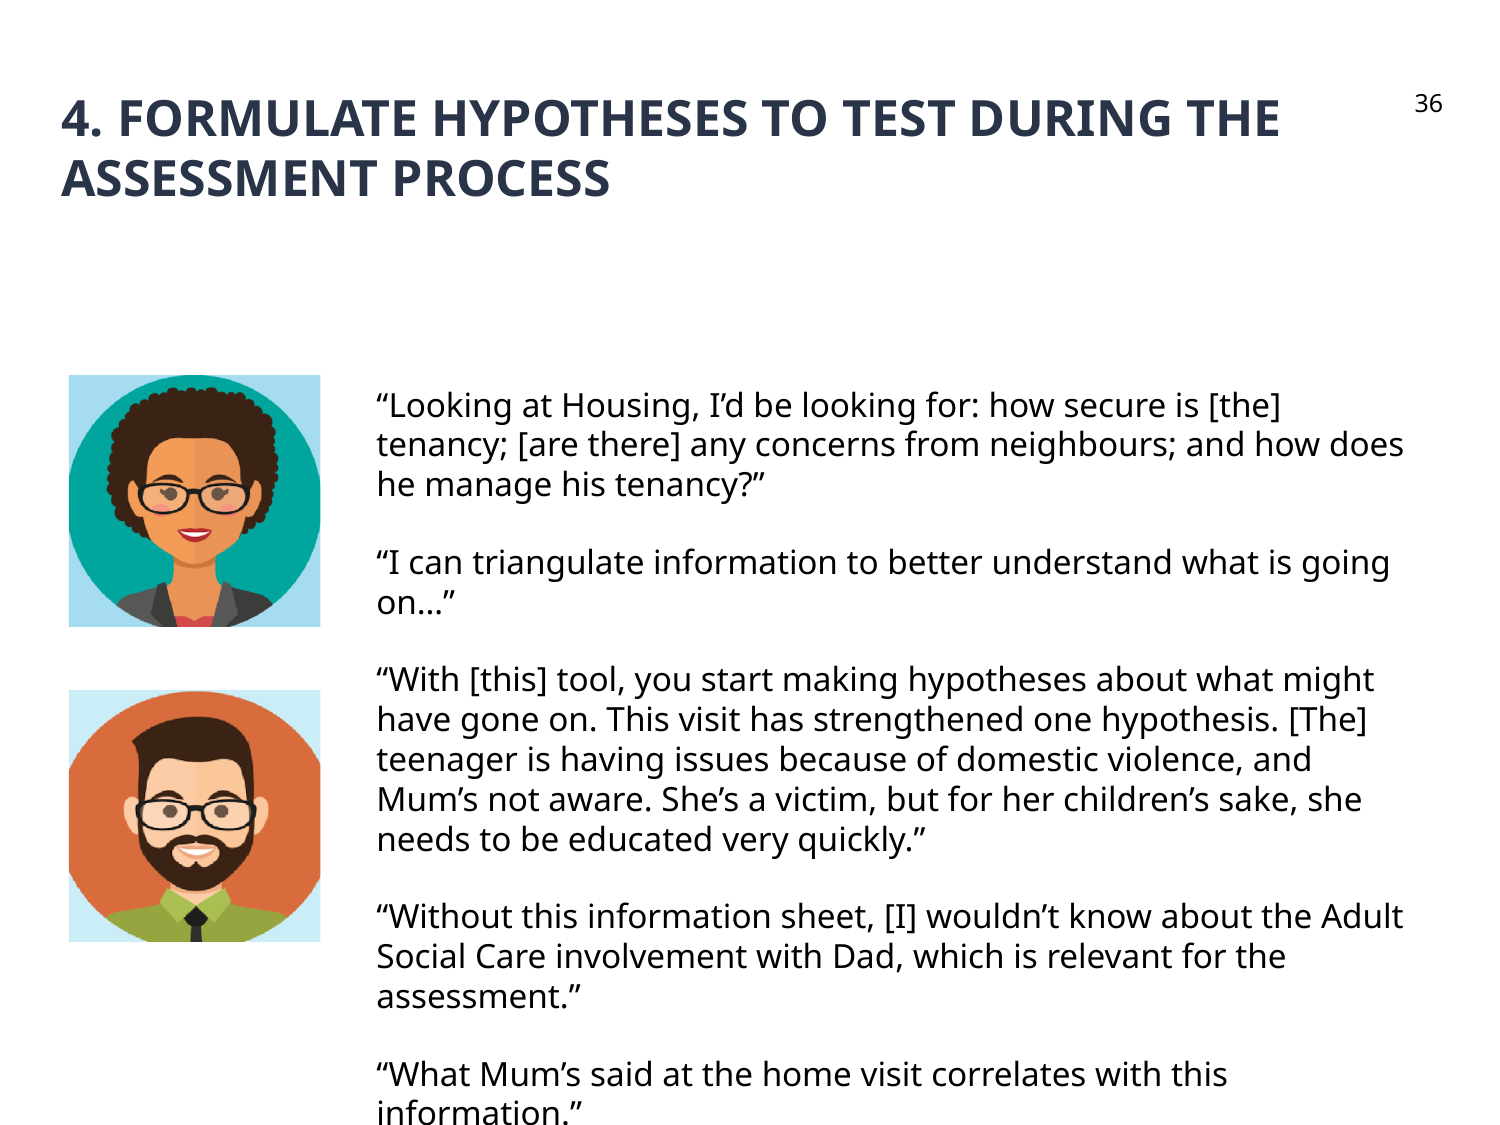

4. FORMULATE HYPOTHESES TO TEST DURING THE ASSESSMENT PROCESS
“Looking at Housing, I’d be looking for: how secure is [the] tenancy; [are there] any concerns from neighbours; and how does he manage his tenancy?”
“I can triangulate information to better understand what is going on…”
“With [this] tool, you start making hypotheses about what might have gone on. This visit has strengthened one hypothesis. [The] teenager is having issues because of domestic violence, and Mum’s not aware. She’s a victim, but for her children’s sake, she needs to be educated very quickly.”
“Without this information sheet, [I] wouldn’t know about the Adult Social Care involvement with Dad, which is relevant for the assessment.”
“What Mum’s said at the home visit correlates with this information.”